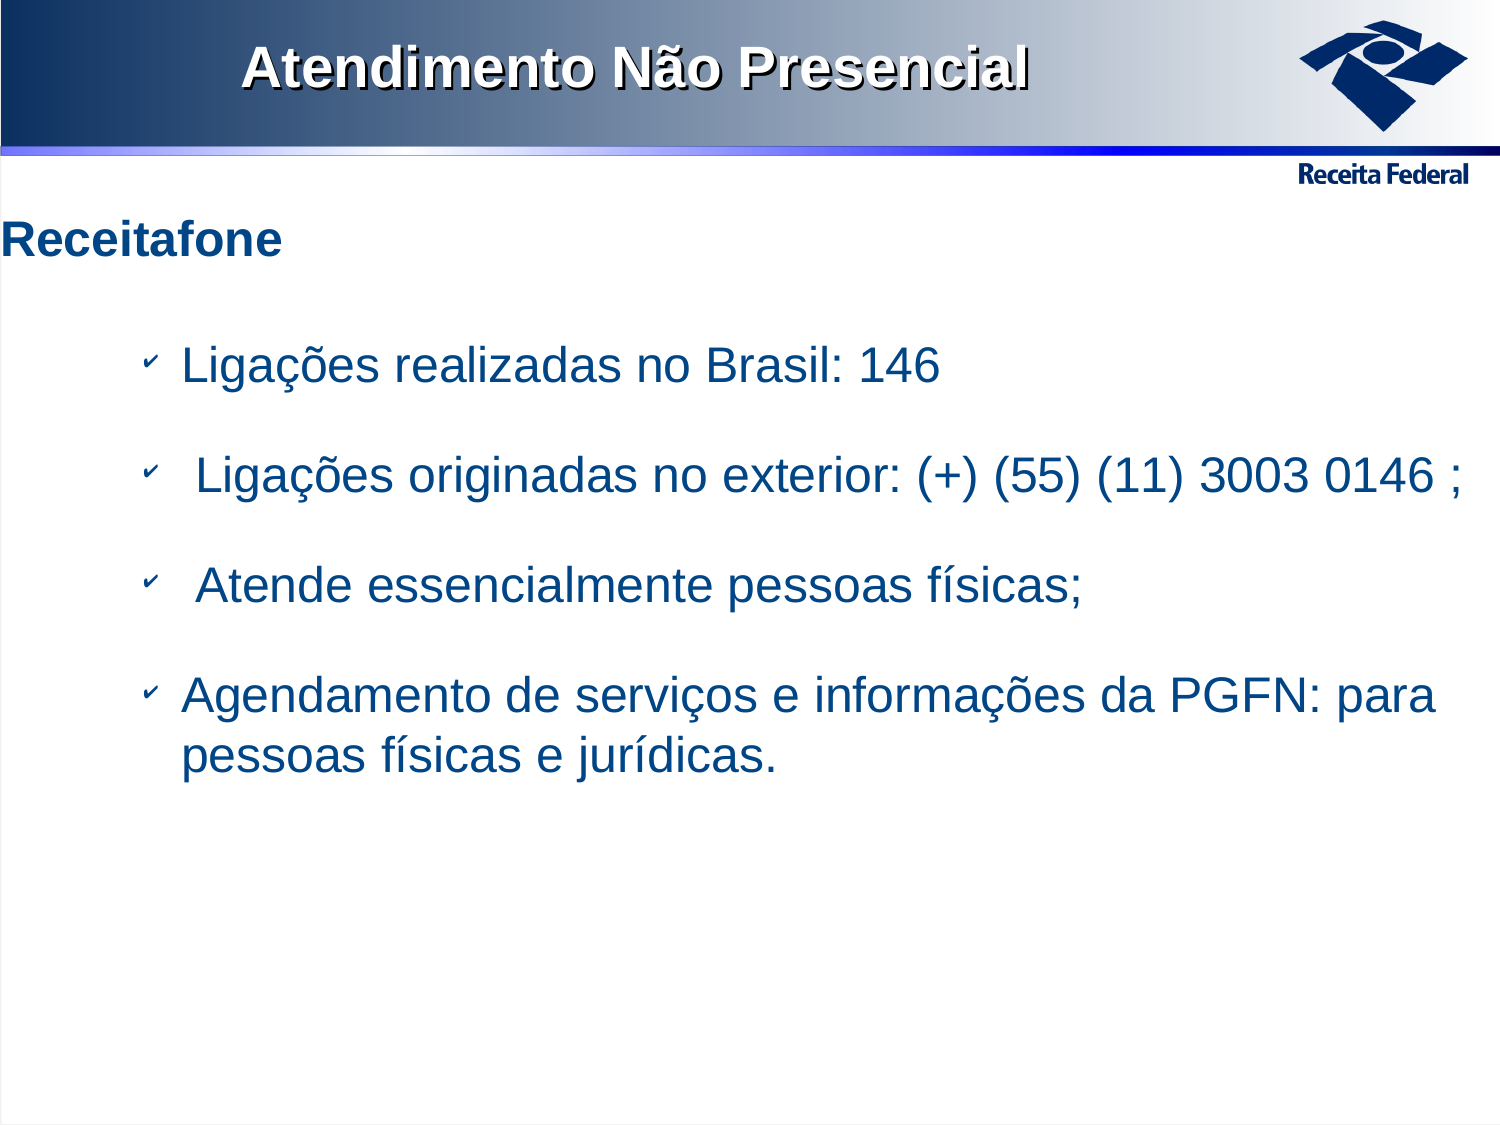

Atendimento Não Presencial
Receitafone
#
Ligações realizadas no Brasil: 146
 Ligações originadas no exterior: (+) (55) (11) 3003 0146 ;
 Atende essencialmente pessoas físicas;
Agendamento de serviços e informações da PGFN: para pessoas físicas e jurídicas.